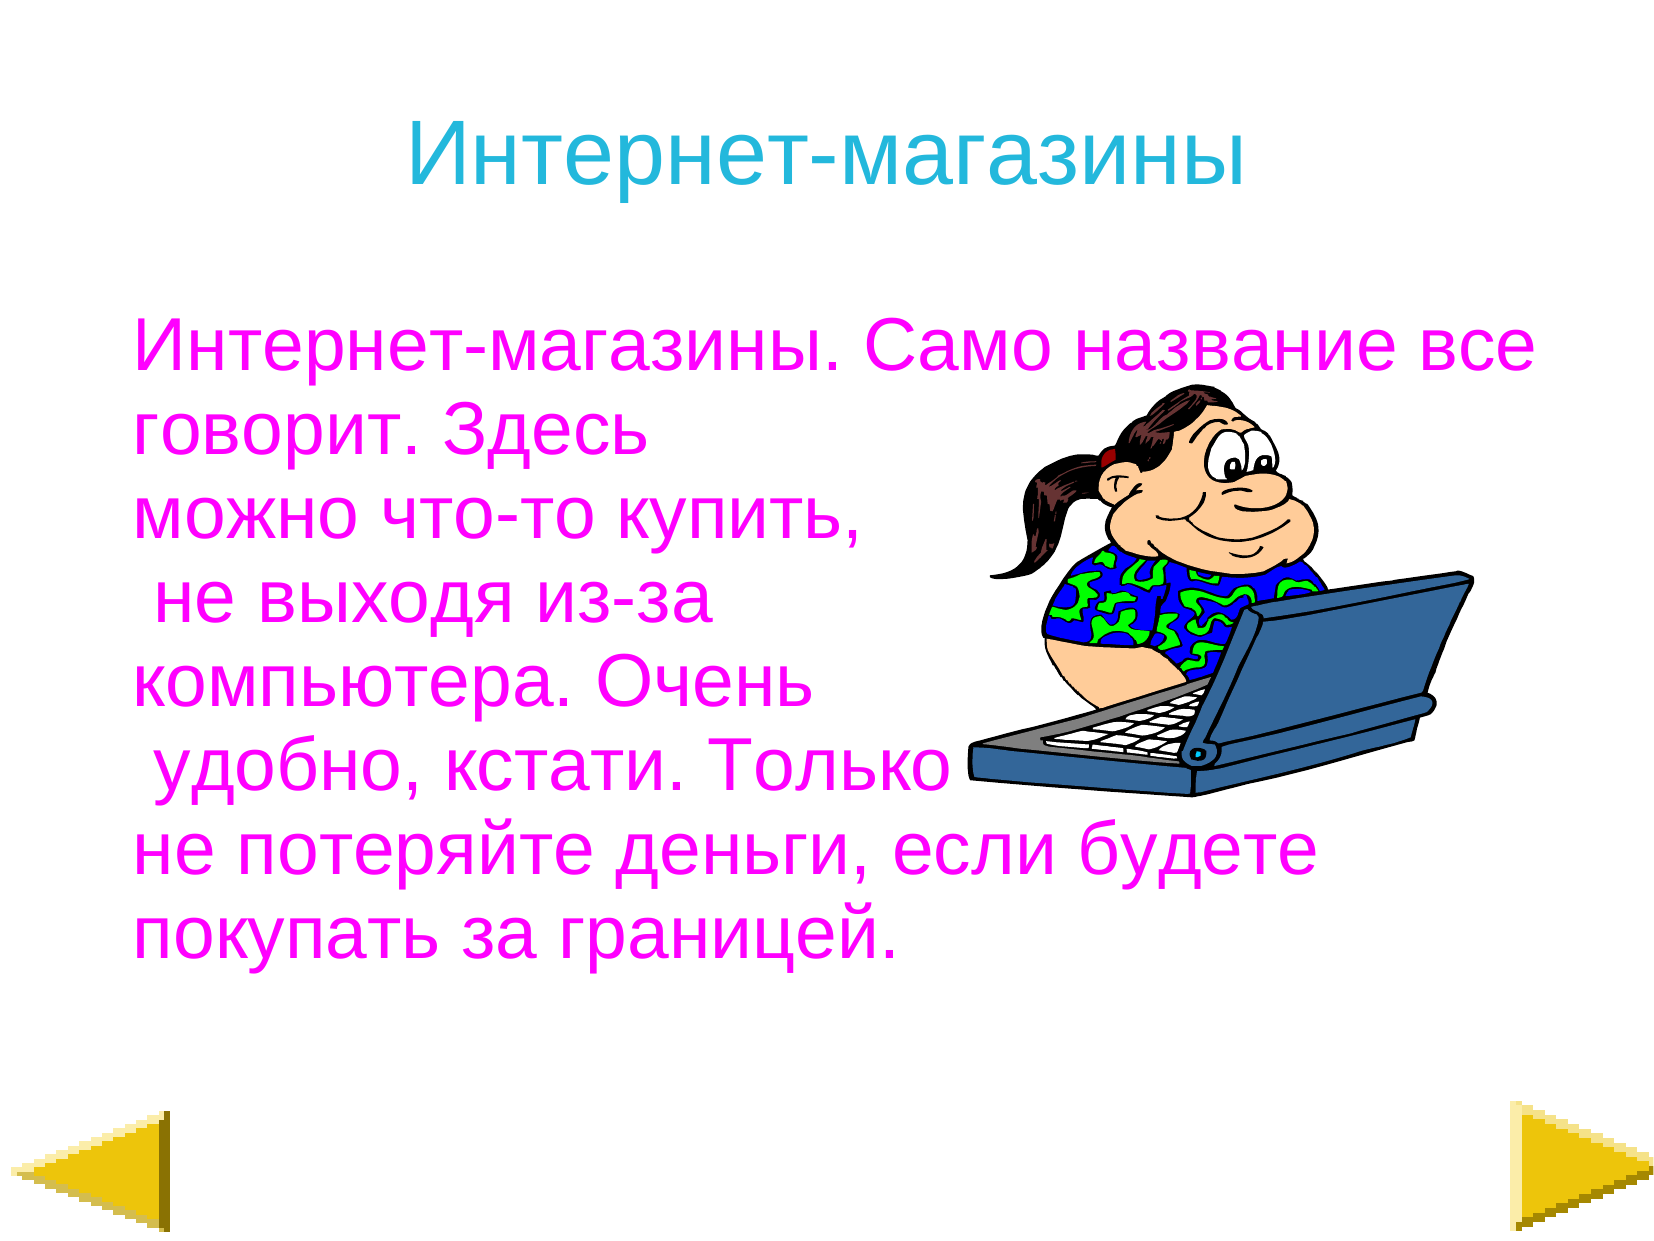

# Интернет-магазины
Интернет-магазины. Само название все говорит. Здесь
можно что-то купить,
 не выходя из-за
компьютера. Очень
 удобно, кстати. Только
не потеряйте деньги, если будете покупать за границей.